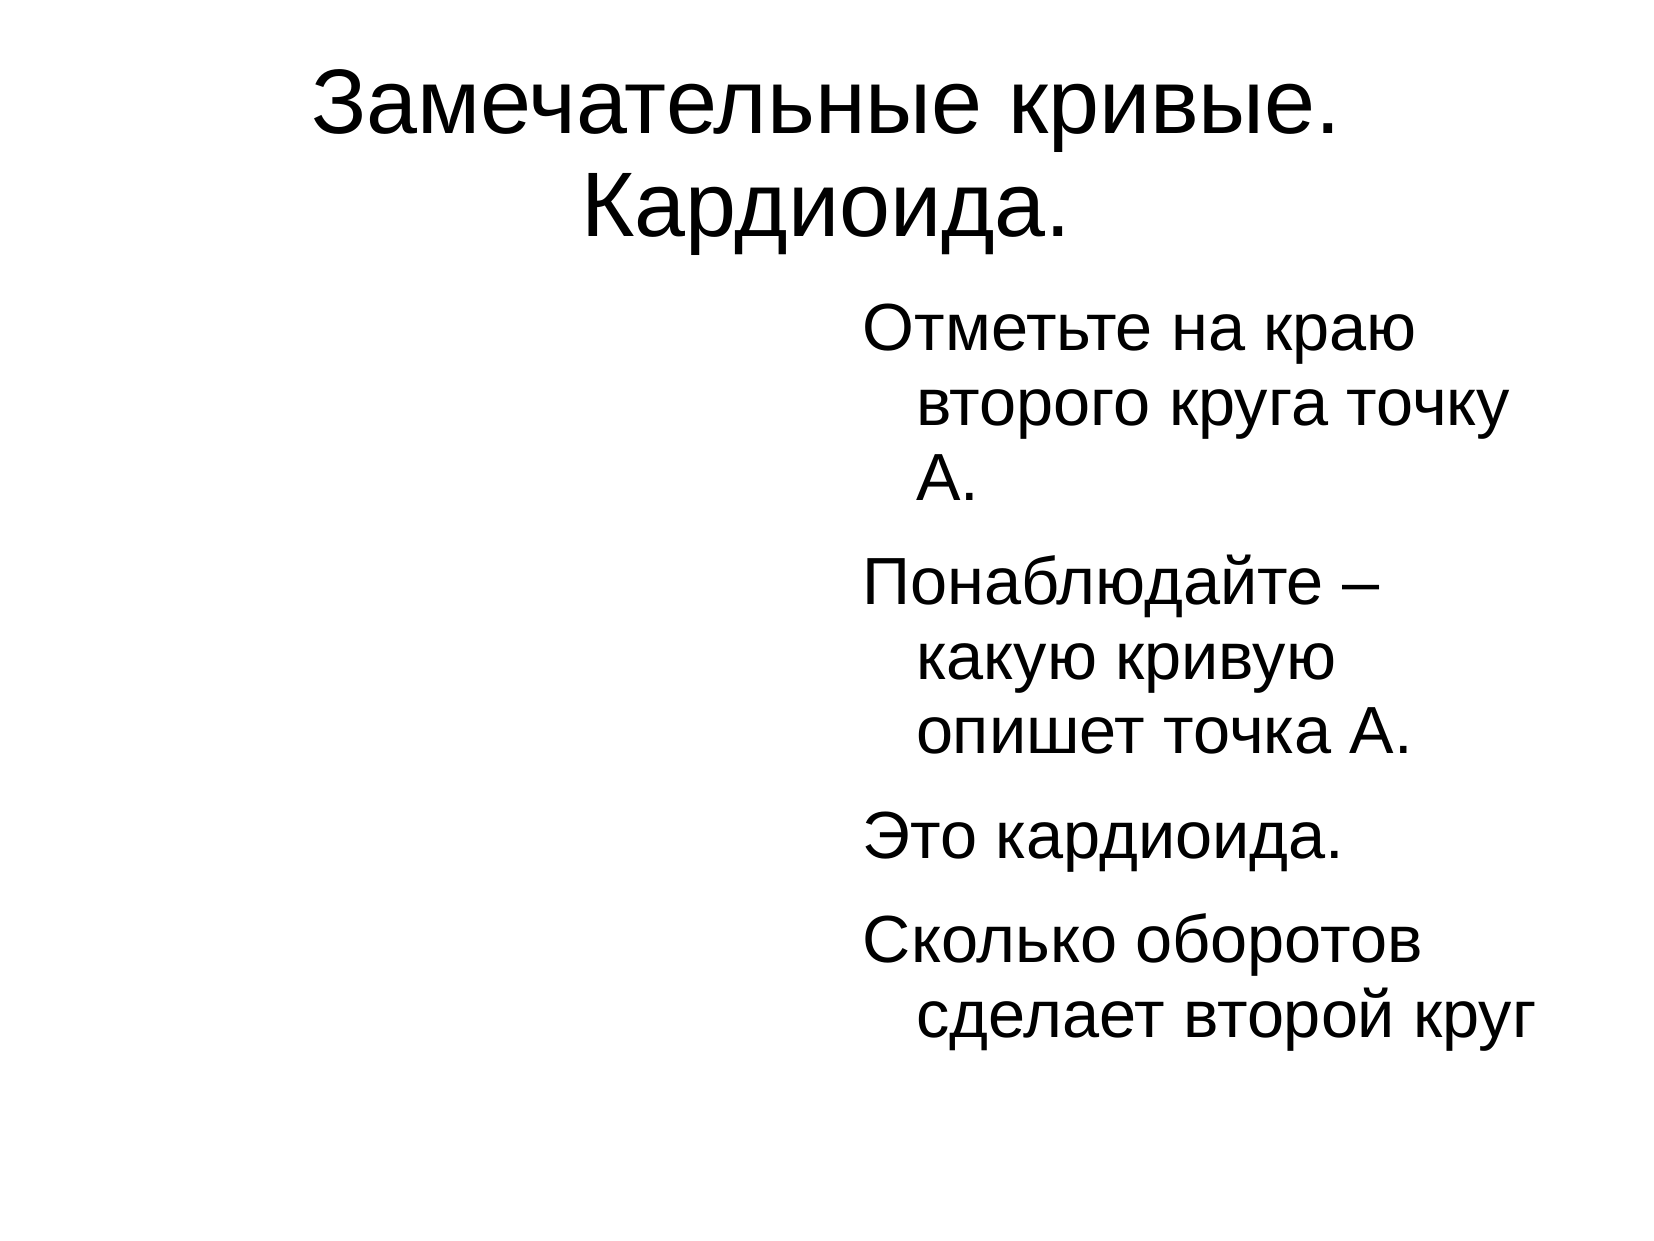

# Замечательные кривые. Кардиоида.
Отметьте на краю второго круга точку А.
Понаблюдайте – какую кривую опишет точка А.
Это кардиоида.
Сколько оборотов сделает второй круг